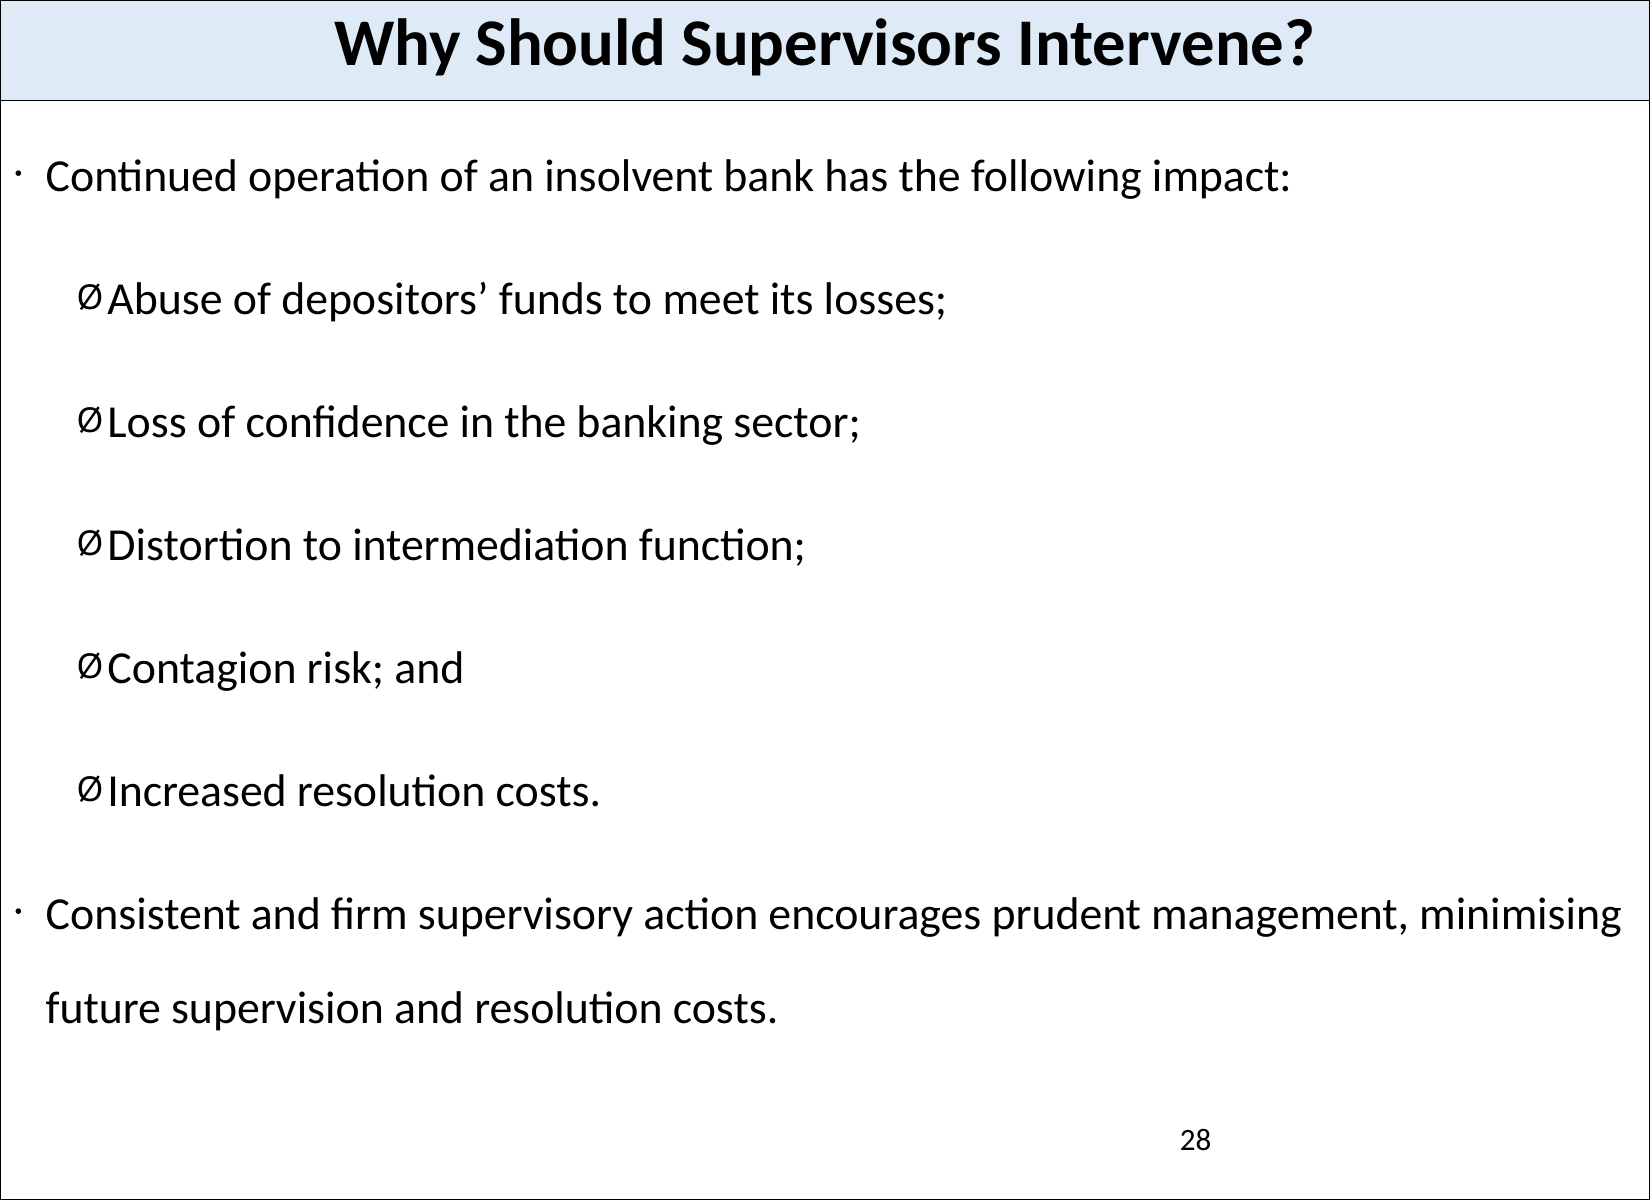

# Why Should Supervisors Intervene?
Continued operation of an insolvent bank has the following impact:
Abuse of depositors’ funds to meet its losses;
Loss of confidence in the banking sector;
Distortion to intermediation function;
Contagion risk; and
Increased resolution costs.
Consistent and firm supervisory action encourages prudent management, minimising future supervision and resolution costs.